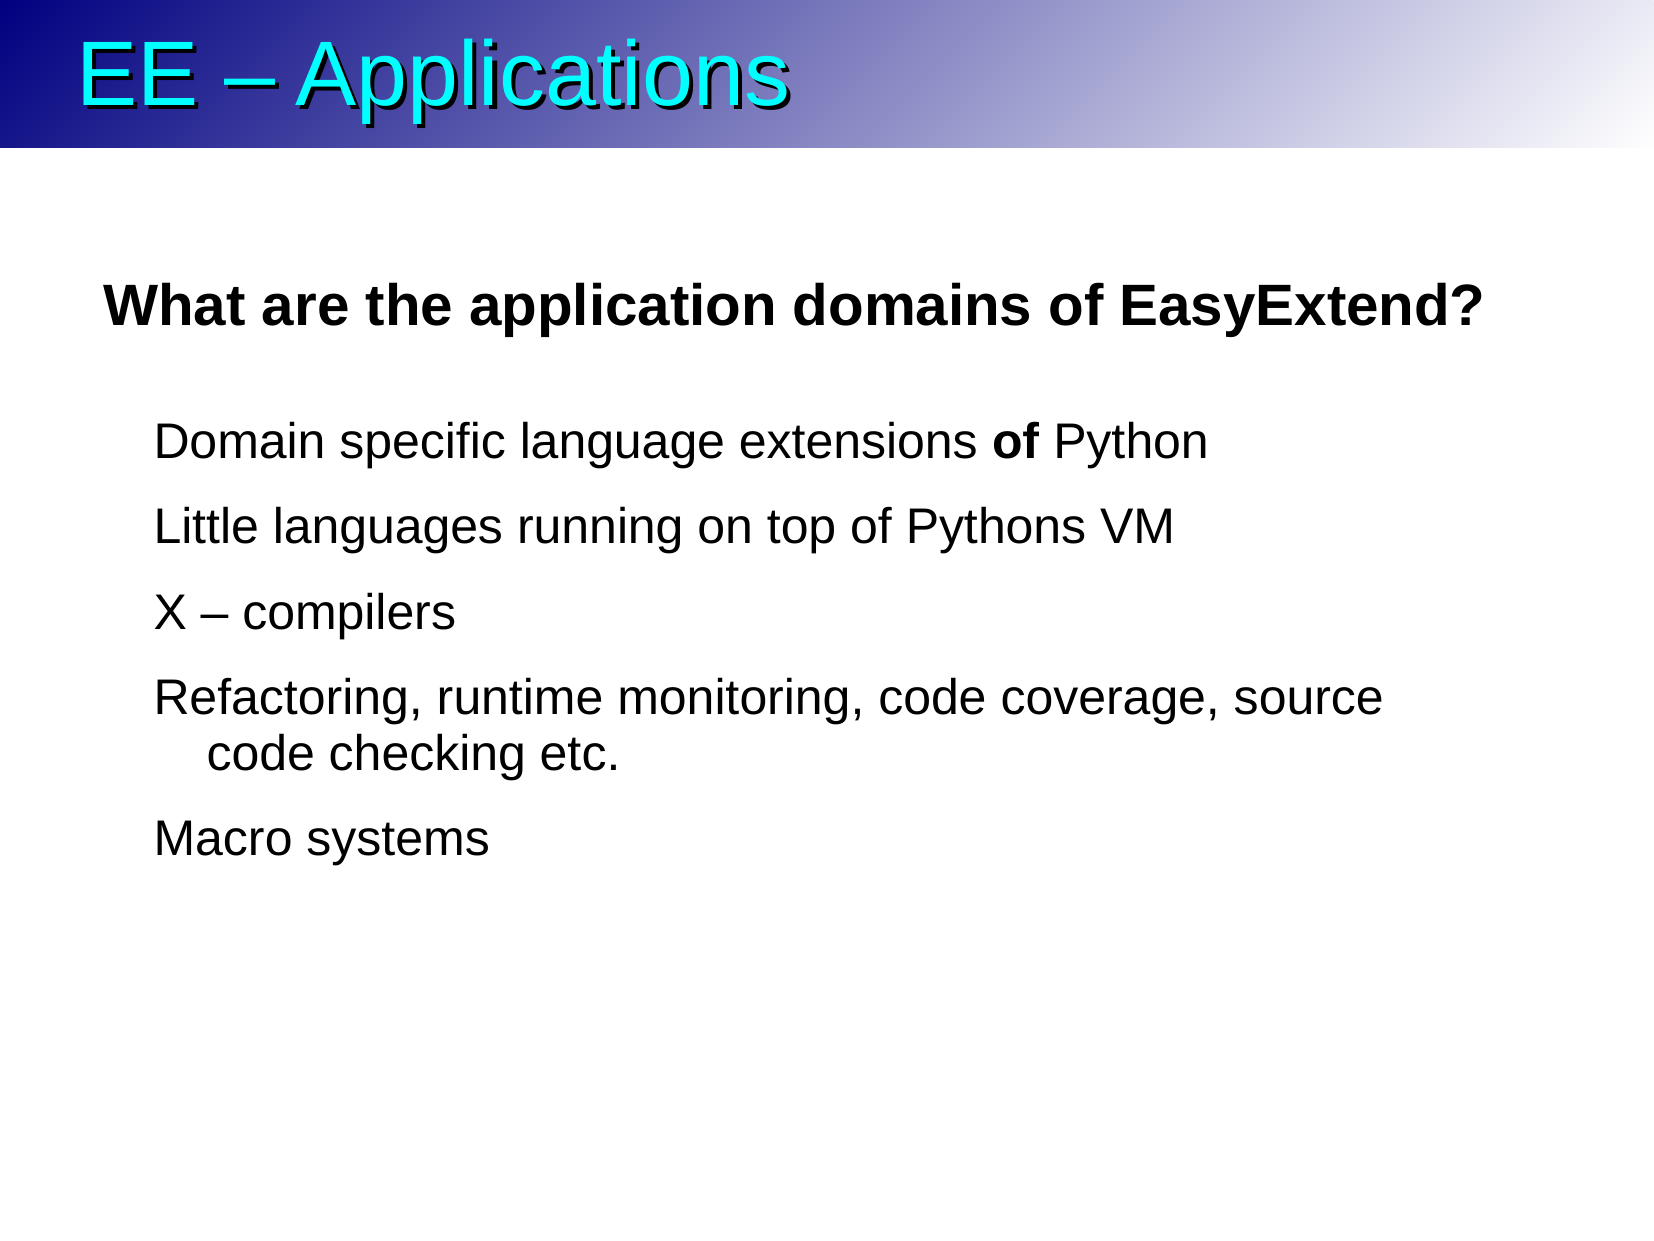

# EE – Applications
What are the application domains of EasyExtend?
Domain specific language extensions of Python
Little languages running on top of Pythons VM
X – compilers
Refactoring, runtime monitoring, code coverage, source code checking etc.
Macro systems